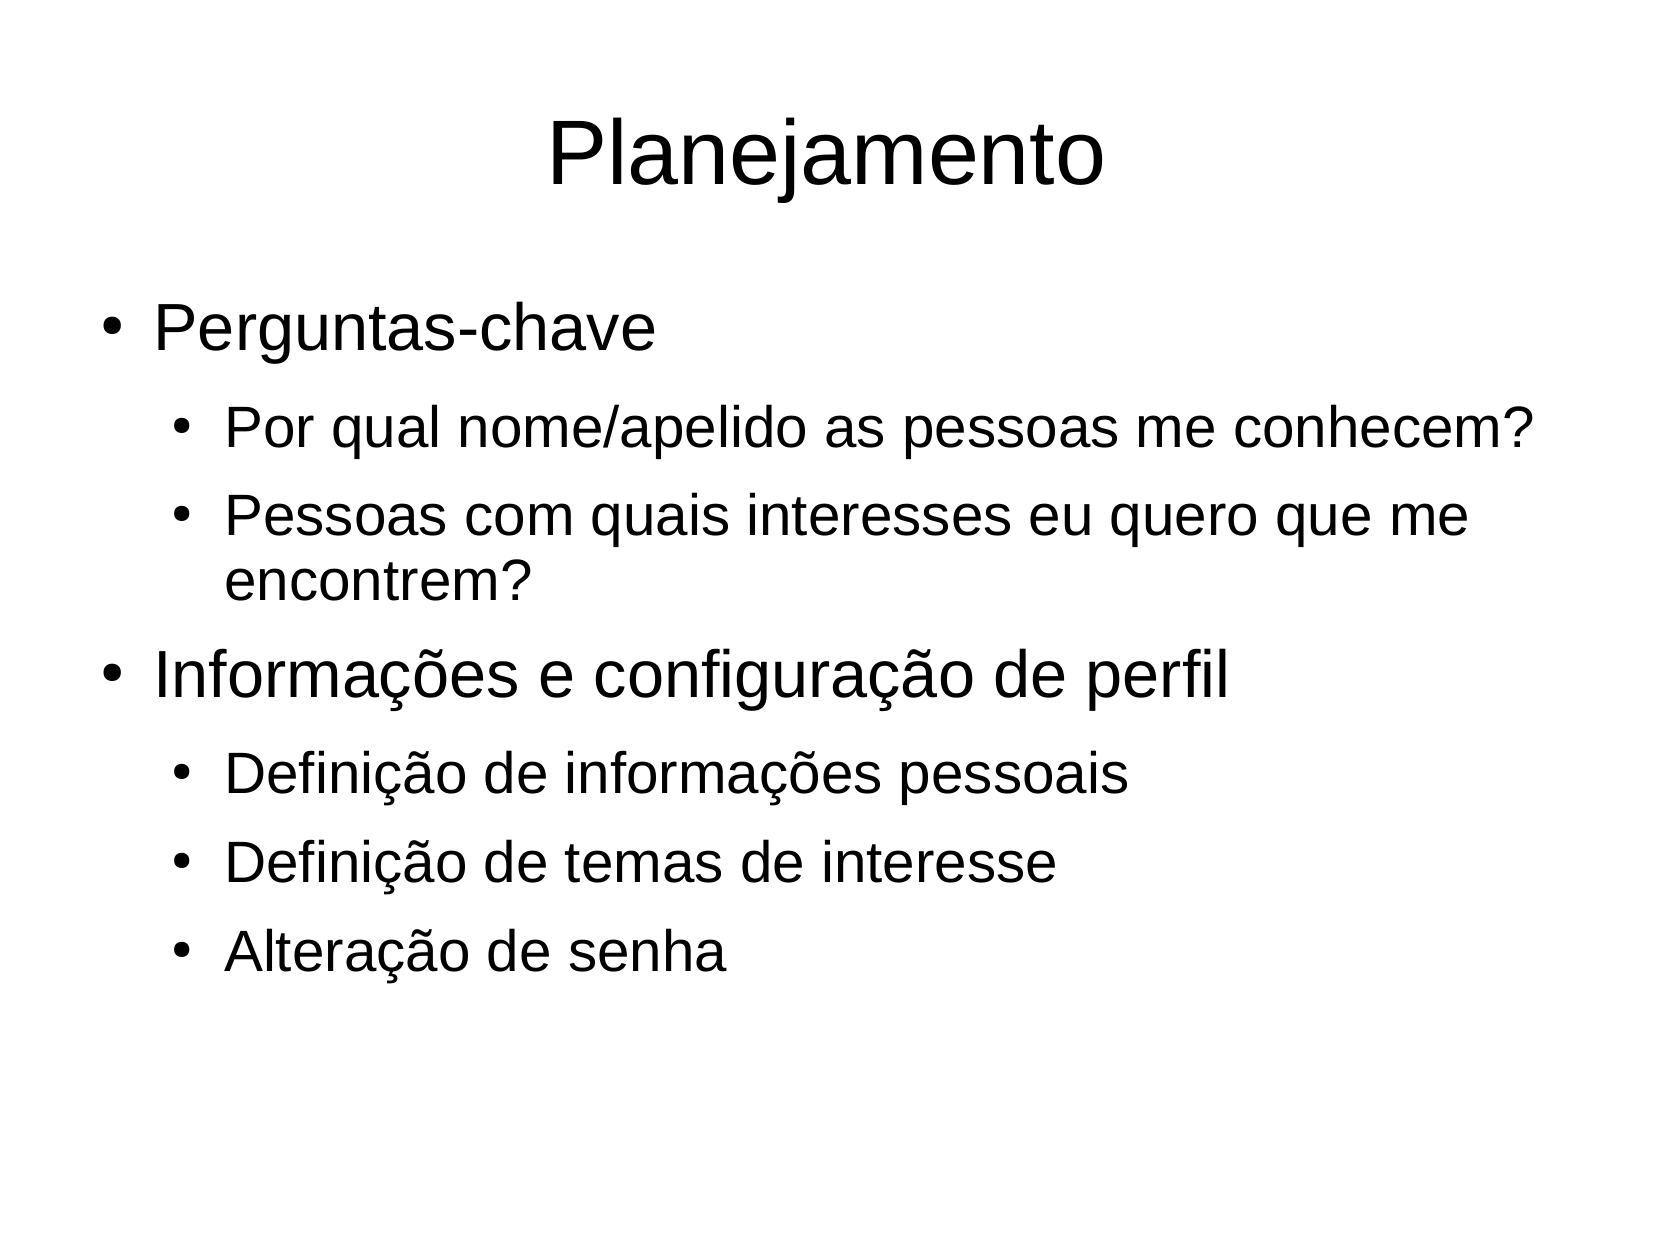

# Planejamento
Perguntas-chave
Por qual nome/apelido as pessoas me conhecem?
Pessoas com quais interesses eu quero que me encontrem?
Informações e configuração de perfil
Definição de informações pessoais
Definição de temas de interesse
Alteração de senha